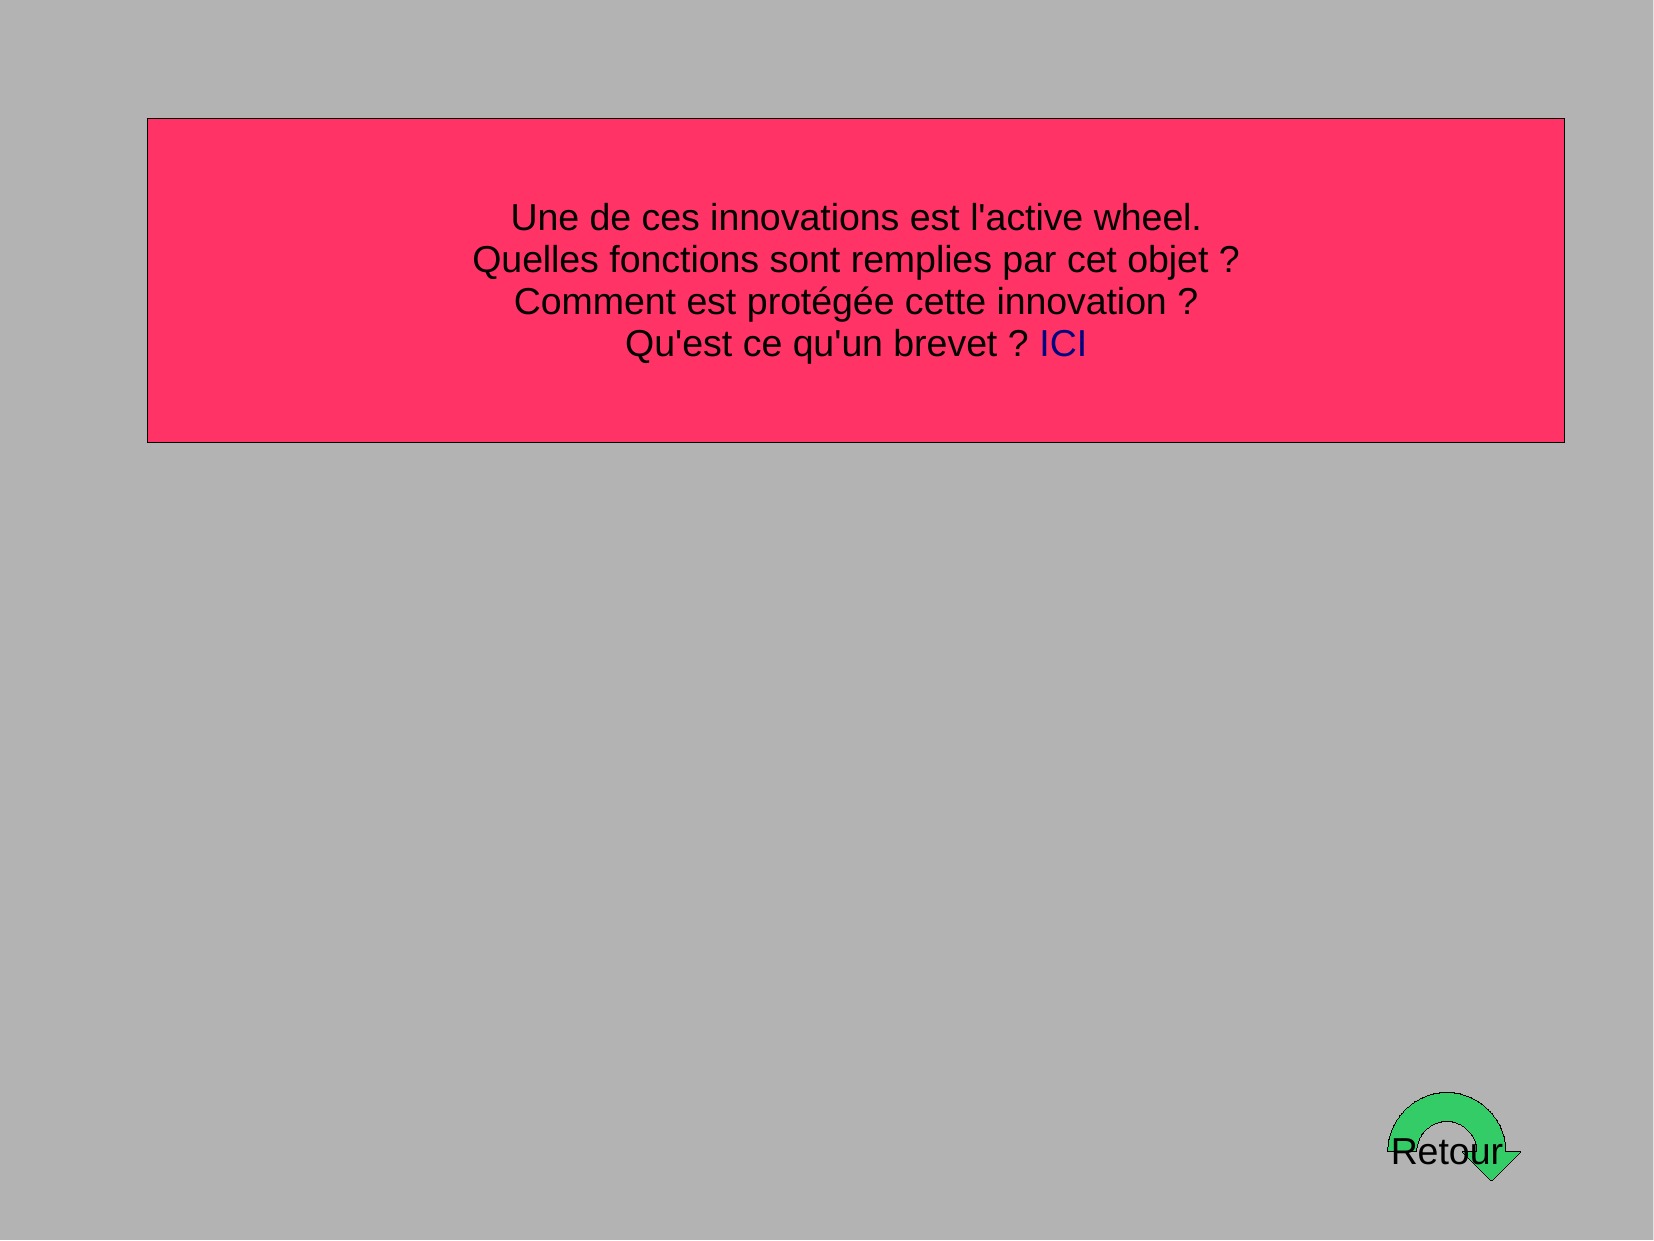

Une de ces innovations est l'active wheel.
Quelles fonctions sont remplies par cet objet ?
Comment est protégée cette innovation ?
Qu'est ce qu'un brevet ? ICI
Retour